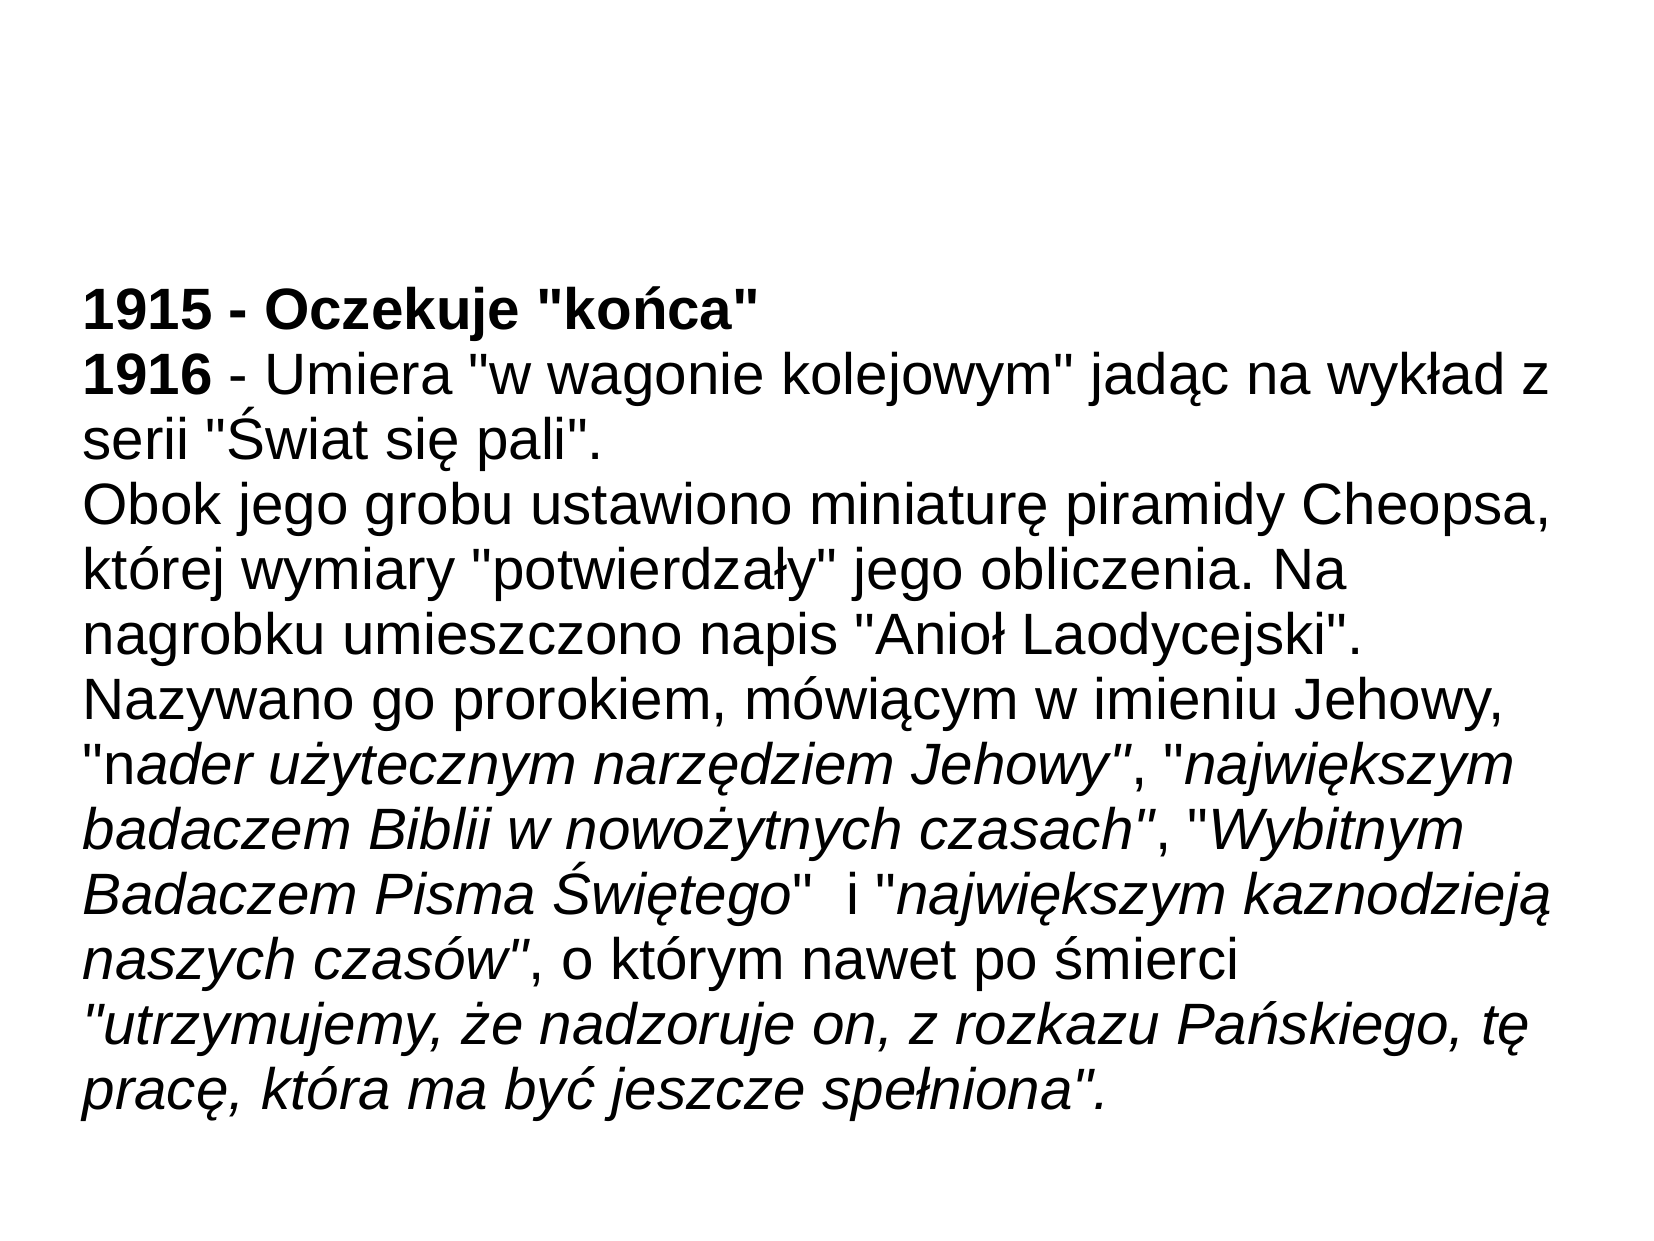

#
1915 - Oczekuje "końca"
1916 - Umiera "w wagonie kolejowym" jadąc na wykład z serii "Świat się pali".
Obok jego grobu ustawiono miniaturę piramidy Cheopsa, której wymiary "potwierdzały" jego obliczenia. Na nagrobku umieszczono napis "Anioł Laodycejski". Nazywano go prorokiem, mówiącym w imieniu Jehowy, "nader użytecznym narzędziem Jehowy", "największym badaczem Biblii w nowożytnych czasach", "Wybitnym Badaczem Pisma Świętego" i "największym kaznodzieją naszych czasów", o którym nawet po śmierci "utrzymujemy, że nadzoruje on, z rozkazu Pańskiego, tę pracę, która ma być jeszcze spełniona".